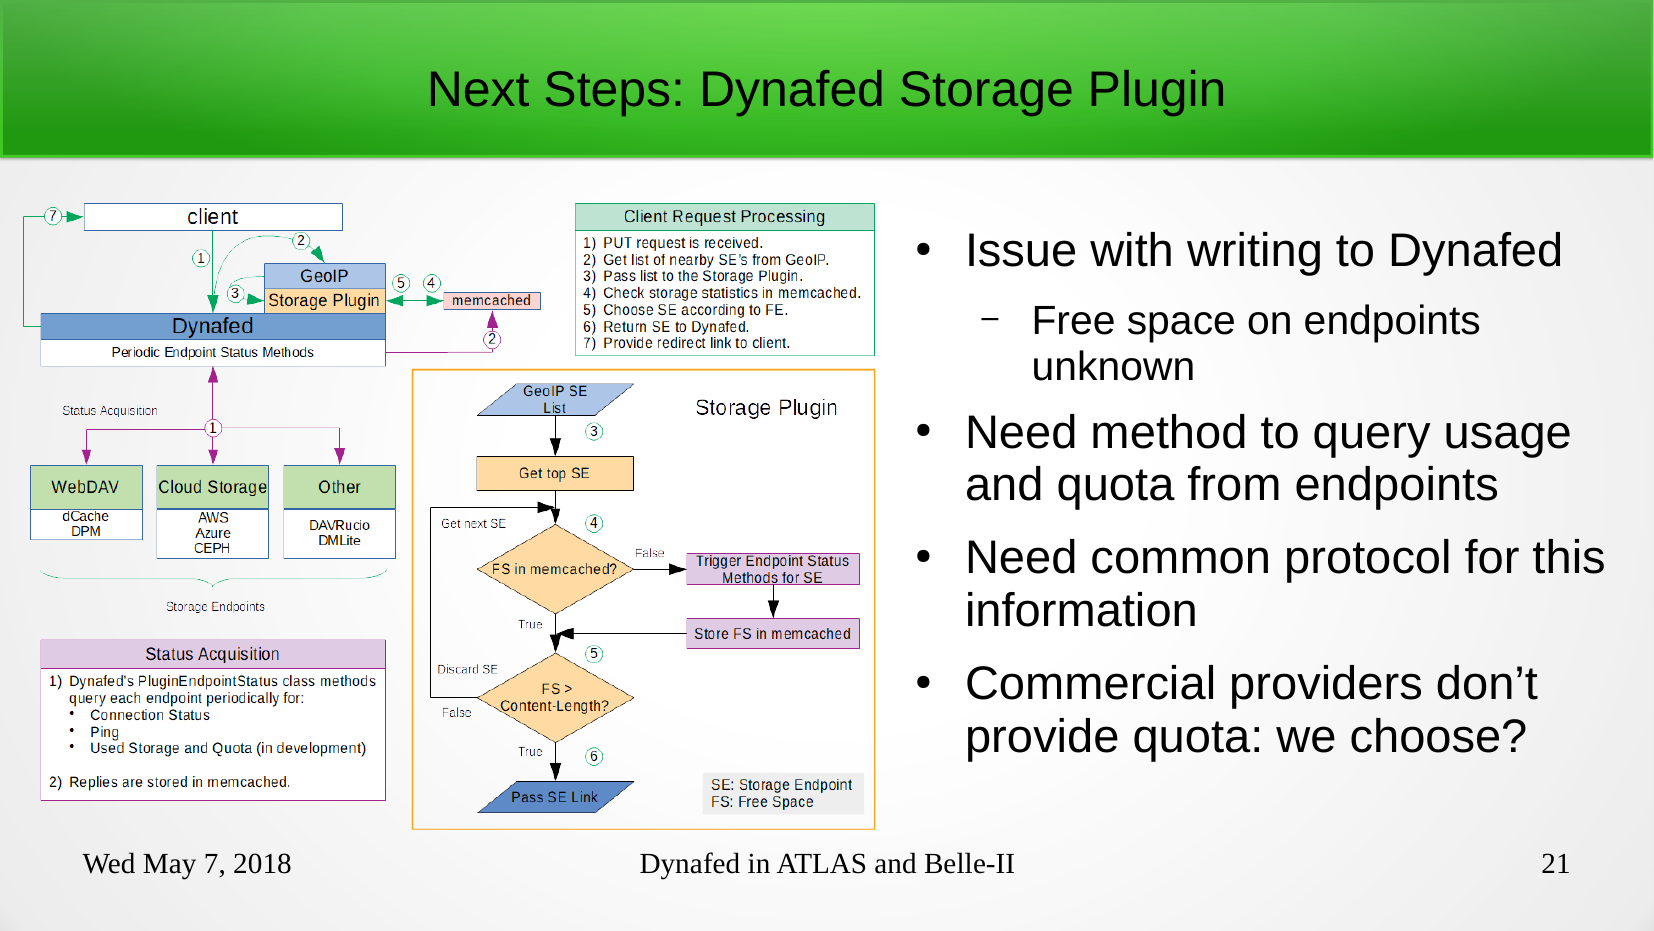

# Next Steps: Dynafed Storage Plugin
Issue with writing to Dynafed
Free space on endpoints unknown
Need method to query usage and quota from endpoints
Need common protocol for this information
Commercial providers don’t provide quota: we choose?
Wed May 7, 2018
Dynafed in ATLAS and Belle-II
21